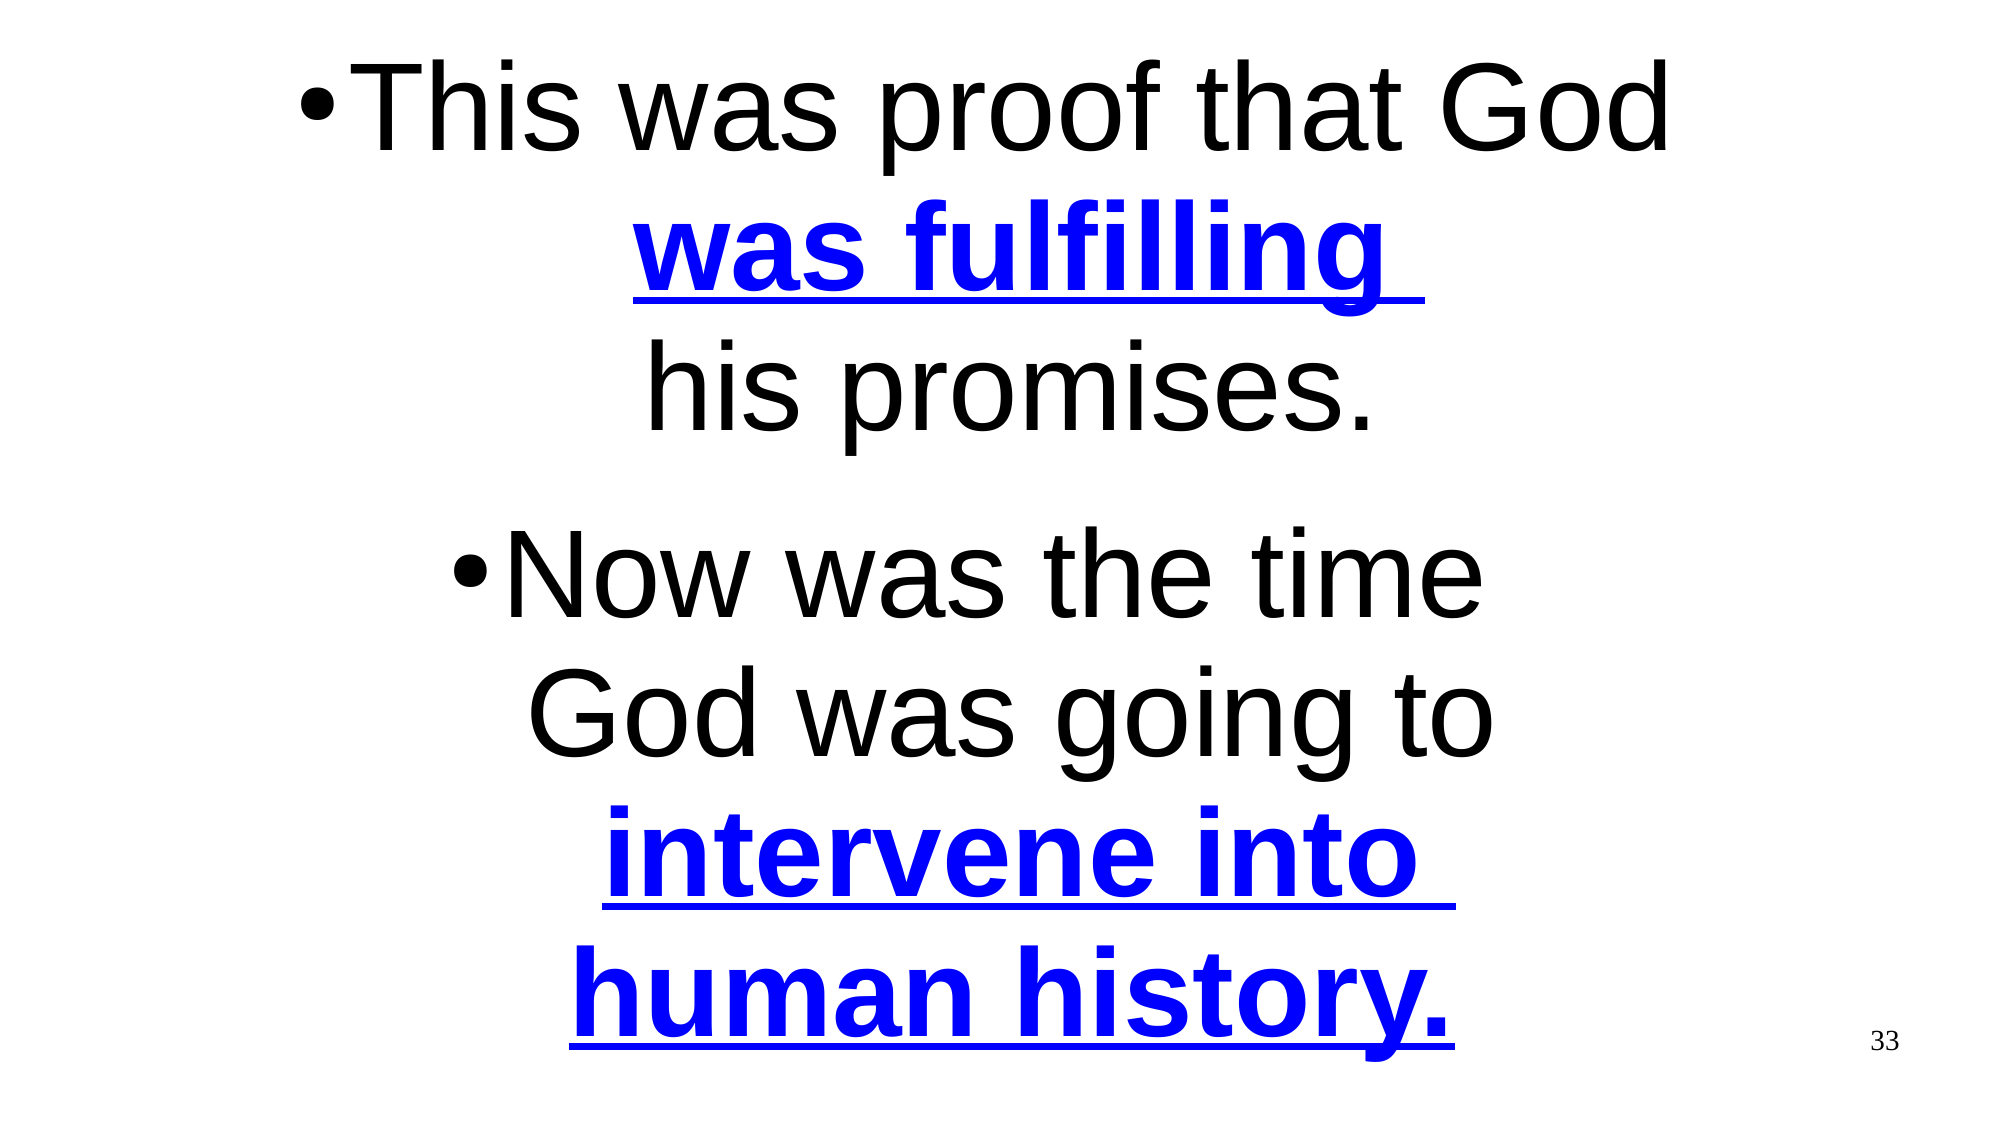

# This was proof that God was fulfilling his promises.
Now was the time
God was going to
intervene into
human history.
33